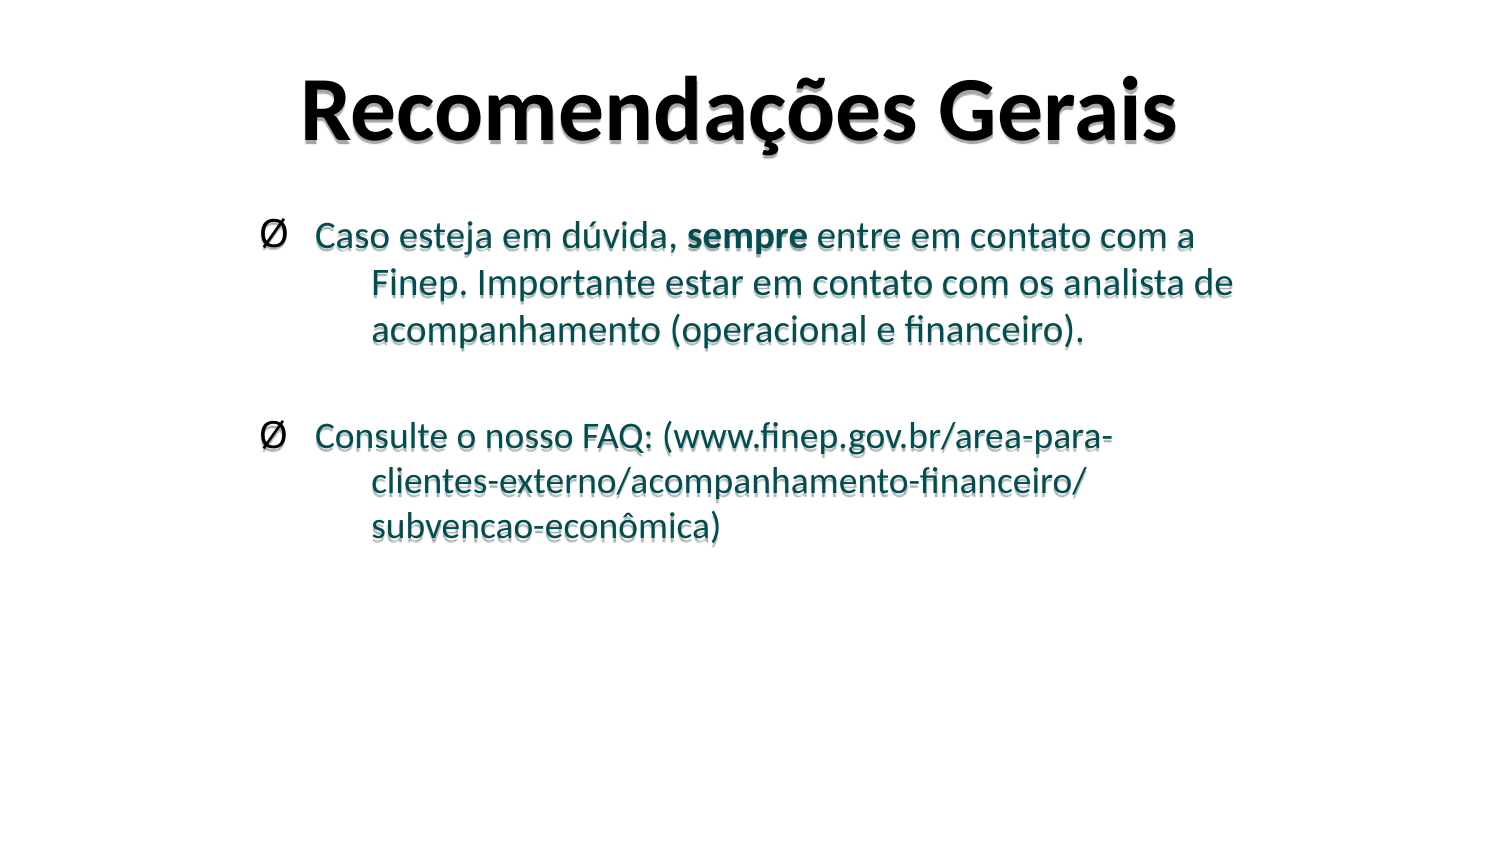

# Recomendações Gerais
Caso esteja em dúvida, sempre entre em contato com a Finep. Importante estar em contato com os analista de acompanhamento (operacional e financeiro).
Consulte o nosso FAQ: (www.finep.gov.br/area-para-clientes-externo/acompanhamento-financeiro/subvencao-econômica)